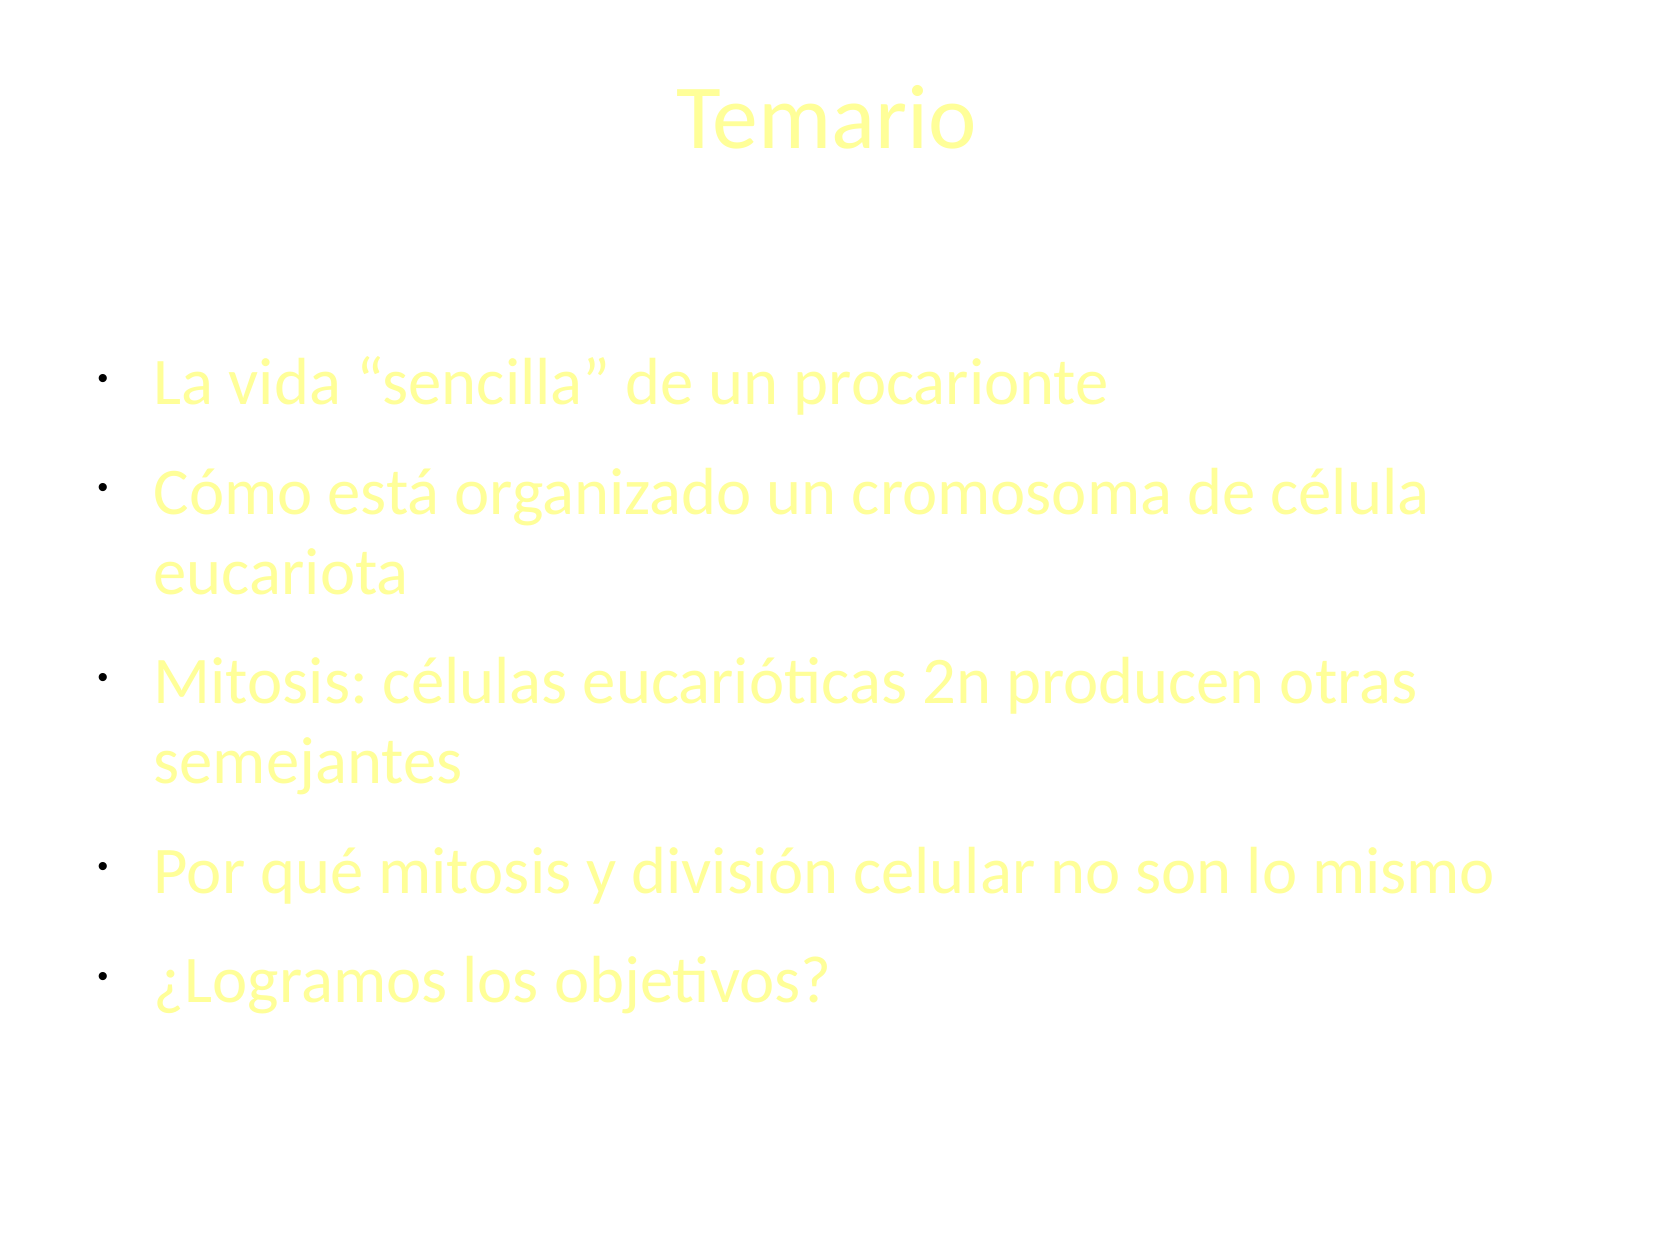

# Temario
La vida “sencilla” de un procarionte
Cómo está organizado un cromosoma de célula eucariota
Mitosis: células eucarióticas 2n producen otras semejantes
Por qué mitosis y división celular no son lo mismo
¿Logramos los objetivos?